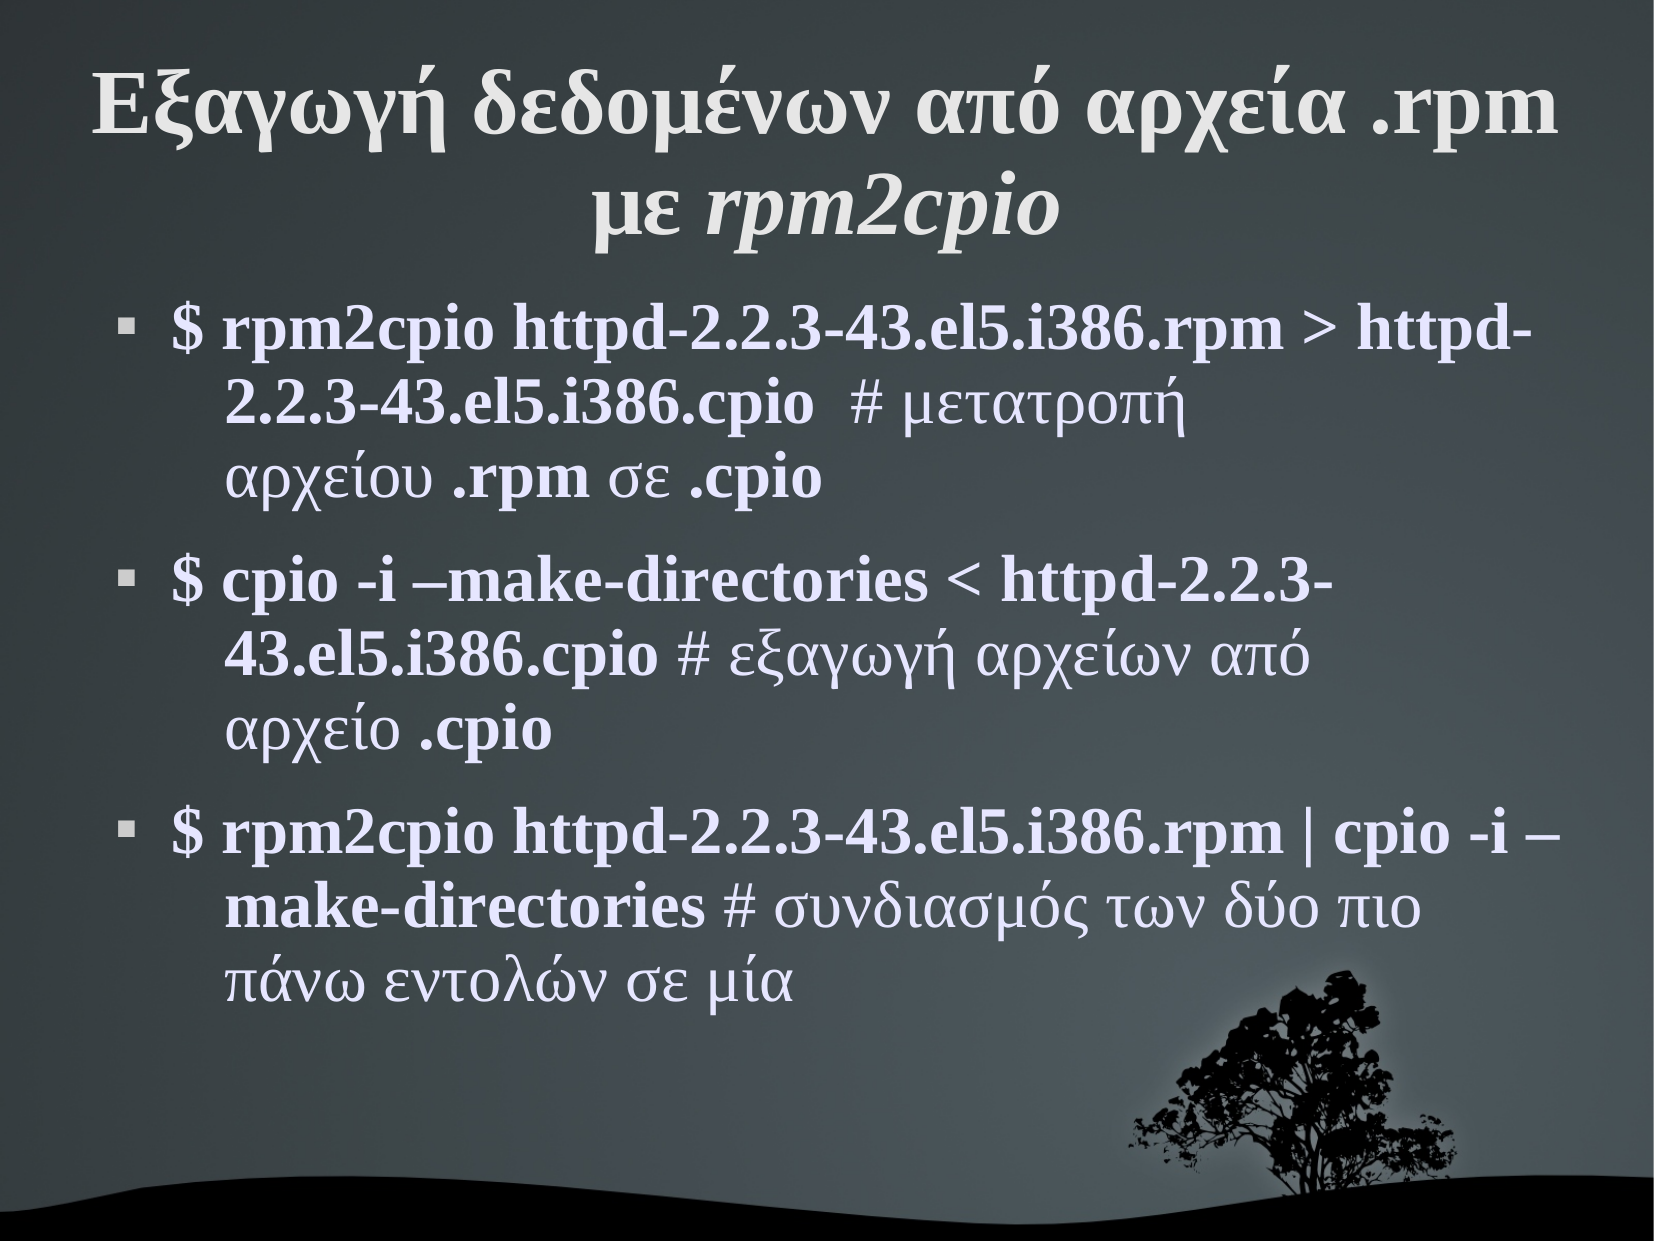

# Eξαγωγή δεδομένων από αρχεία .rpm με rpm2cpio
$ rpm2cpio httpd-2.2.3-43.el5.i386.rpm > httpd-2.2.3-43.el5.i386.cpio # μετατροπή αρχείου .rpm σε .cpio
$ cpio -i –make-directories < httpd-2.2.3-43.el5.i386.cpio # εξαγωγή αρχείων από αρχείο .cpio
$ rpm2cpio httpd-2.2.3-43.el5.i386.rpm | cpio -i –make-directories # συνδιασμός των δύο πιο πάνω εντολών σε μία